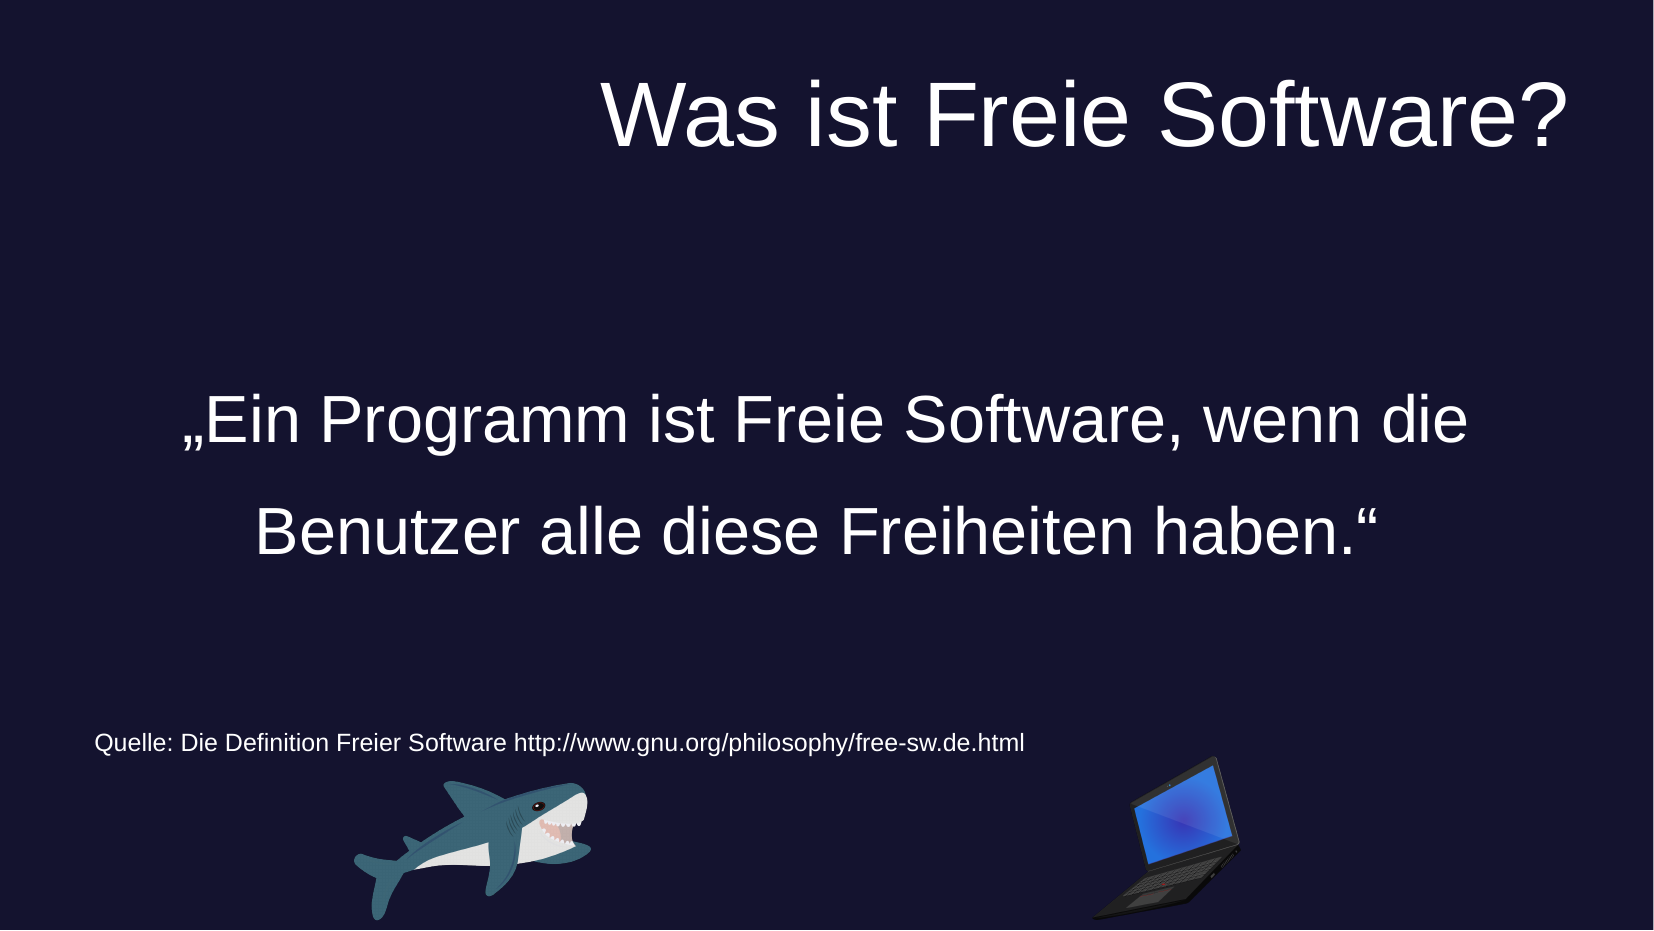

# Was ist Freie Software?
„Ein Programm ist Freie Software, wenn die Benutzer alle diese Freiheiten haben.“
Quelle: Die Definition Freier Software http://www.gnu.org/philosophy/free-sw.de.html